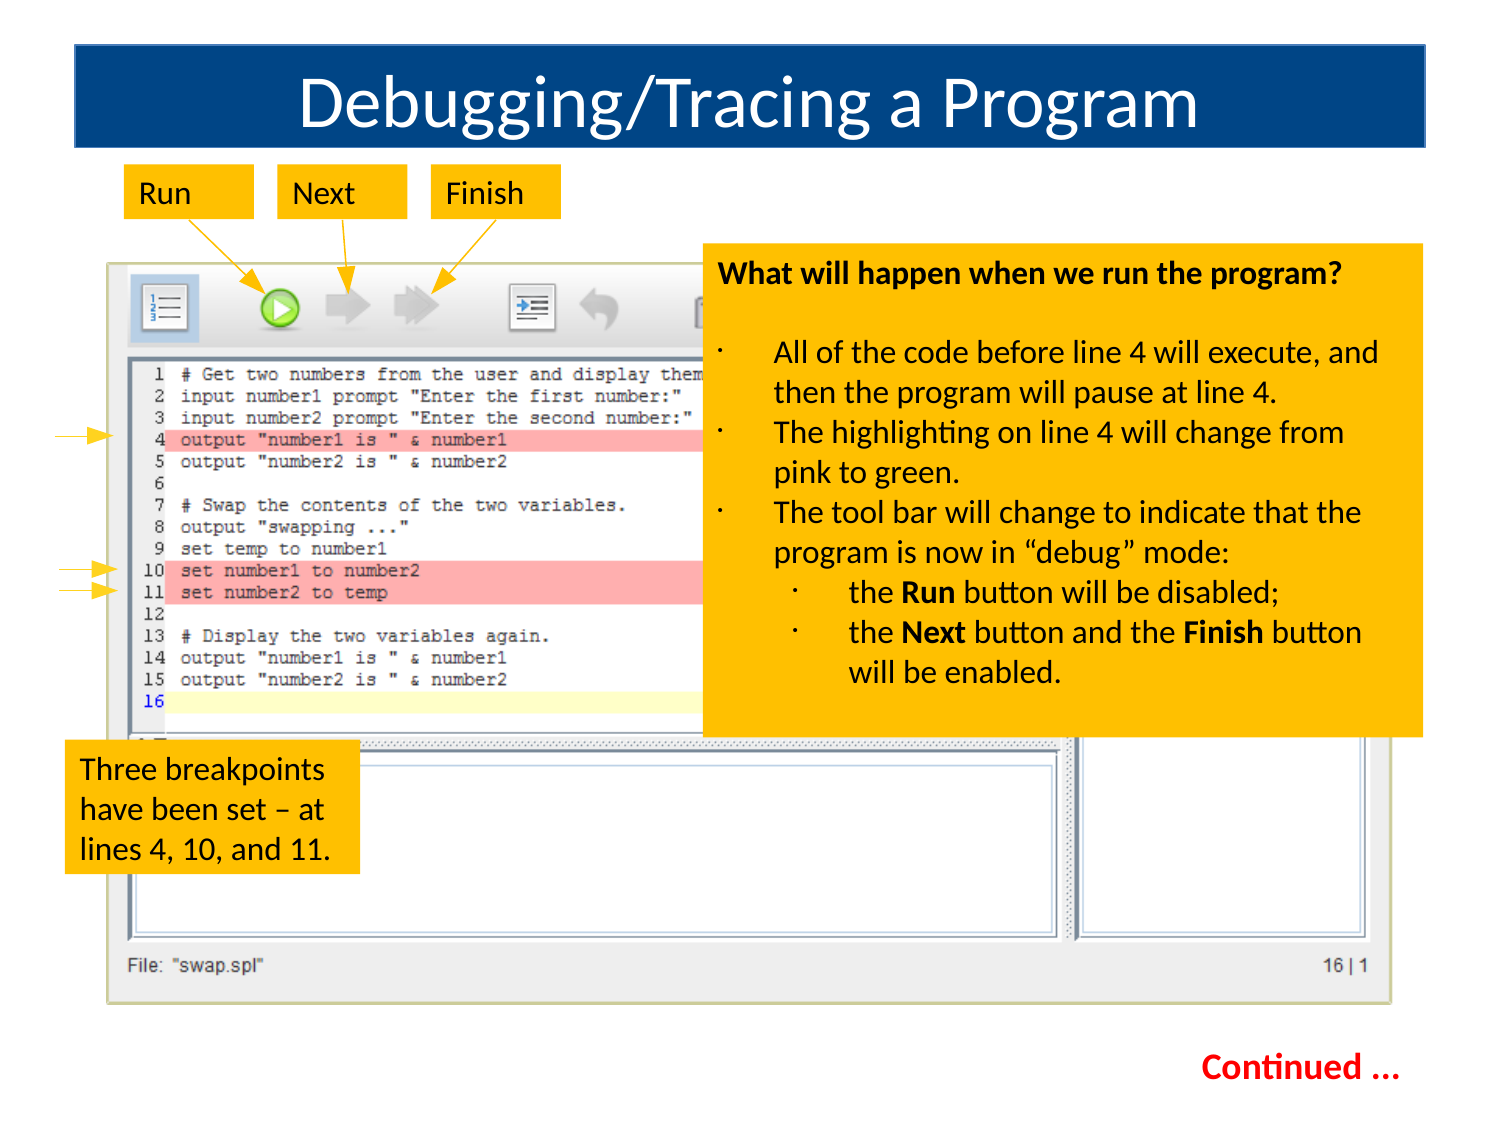

# Debugging/Tracing a Program
Run
Next
Finish
What will happen when we run the program?
All of the code before line 4 will execute, and then the program will pause at line 4.
The highlighting on line 4 will change from pink to green.
The tool bar will change to indicate that the program is now in “debug” mode:
the Run button will be disabled;
the Next button and the Finish button will be enabled.
Three breakpoints have been set – at lines 4, 10, and 11.
Continued ...